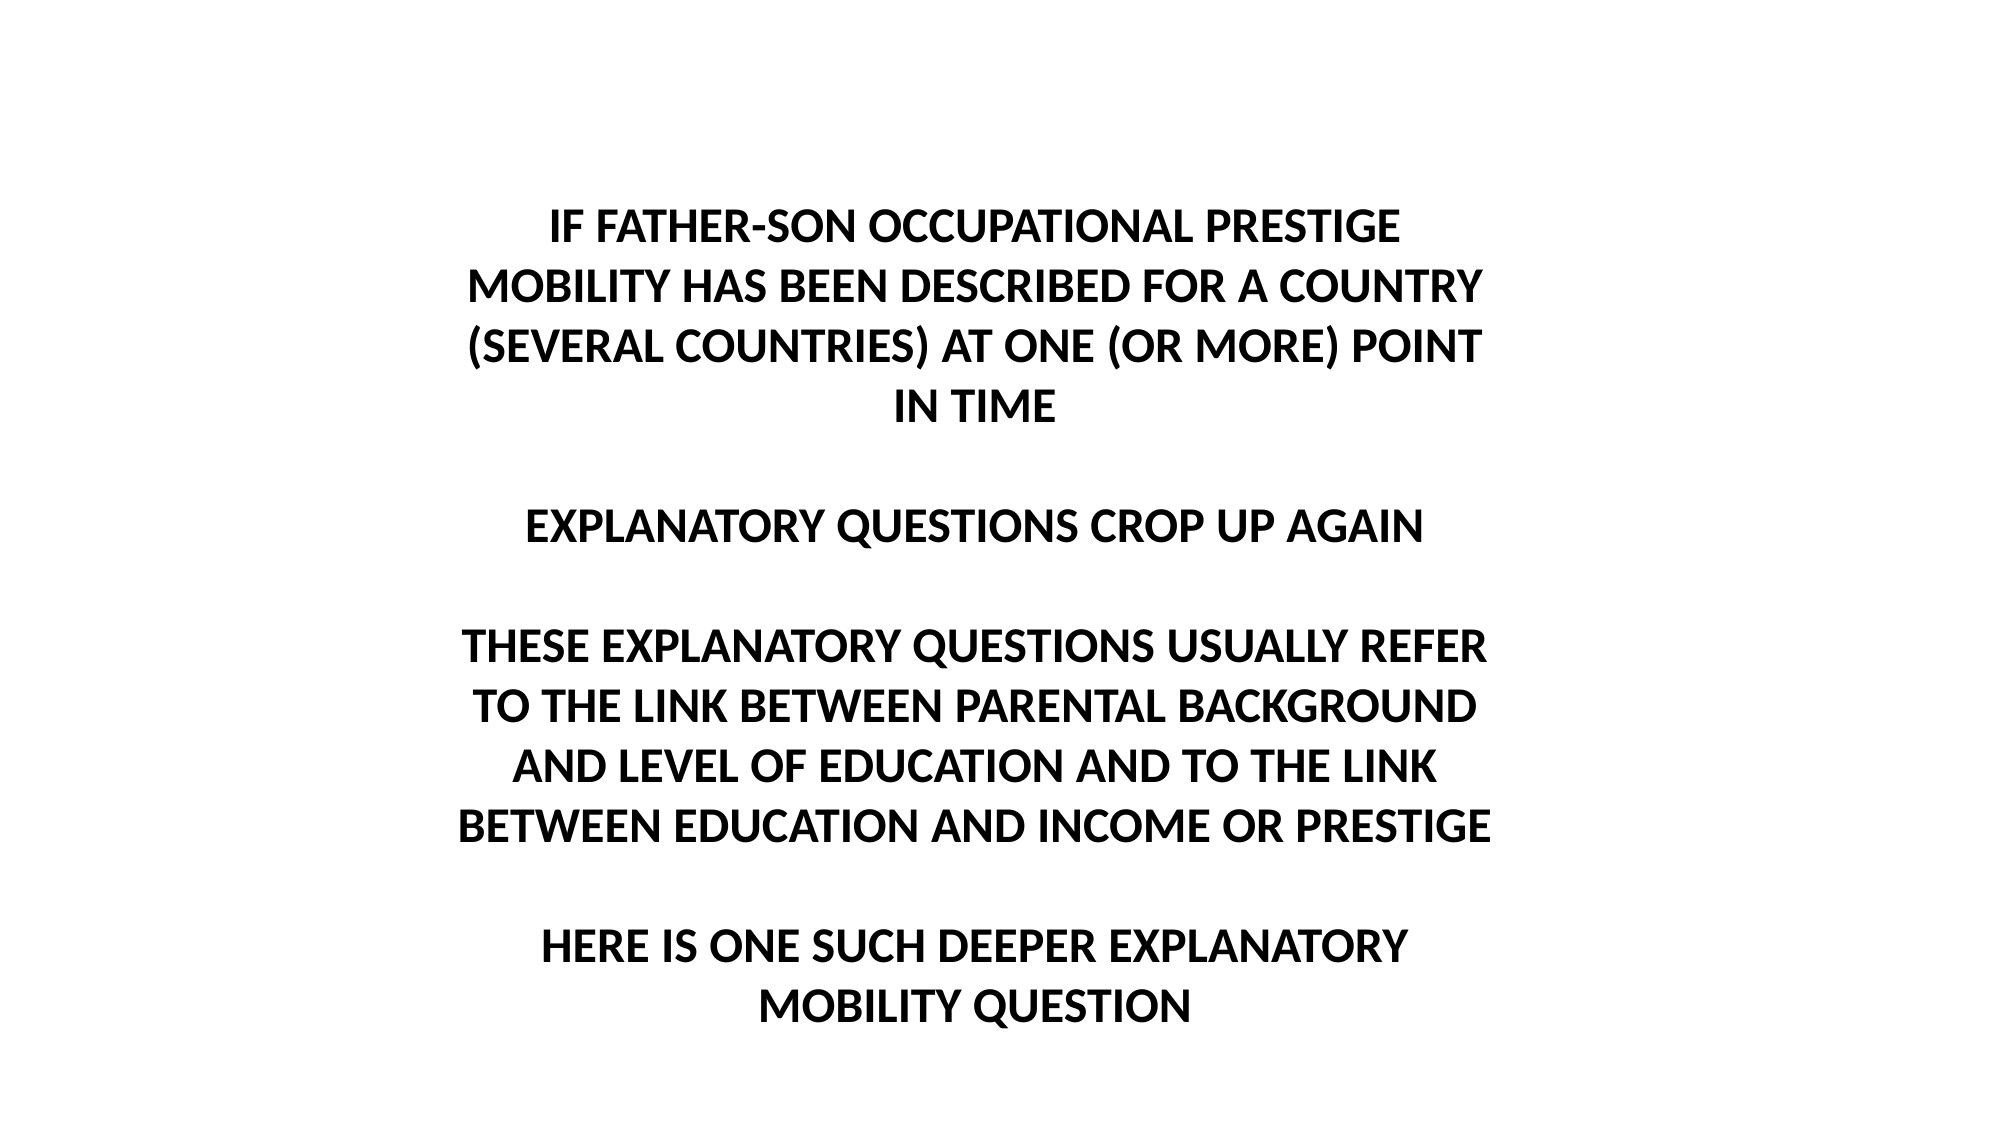

IF FATHER-SON OCCUPATIONAL PRESTIGE MOBILITY HAS BEEN DESCRIBED FOR A COUNTRY (SEVERAL COUNTRIES) AT ONE (OR MORE) POINT IN TIME
EXPLANATORY QUESTIONS CROP UP AGAIN
THESE EXPLANATORY QUESTIONS USUALLY REFER TO THE LINK BETWEEN PARENTAL BACKGROUND AND LEVEL OF EDUCATION AND TO THE LINK BETWEEN EDUCATION AND INCOME OR PRESTIGE
HERE IS ONE SUCH DEEPER EXPLANATORY MOBILITY QUESTION